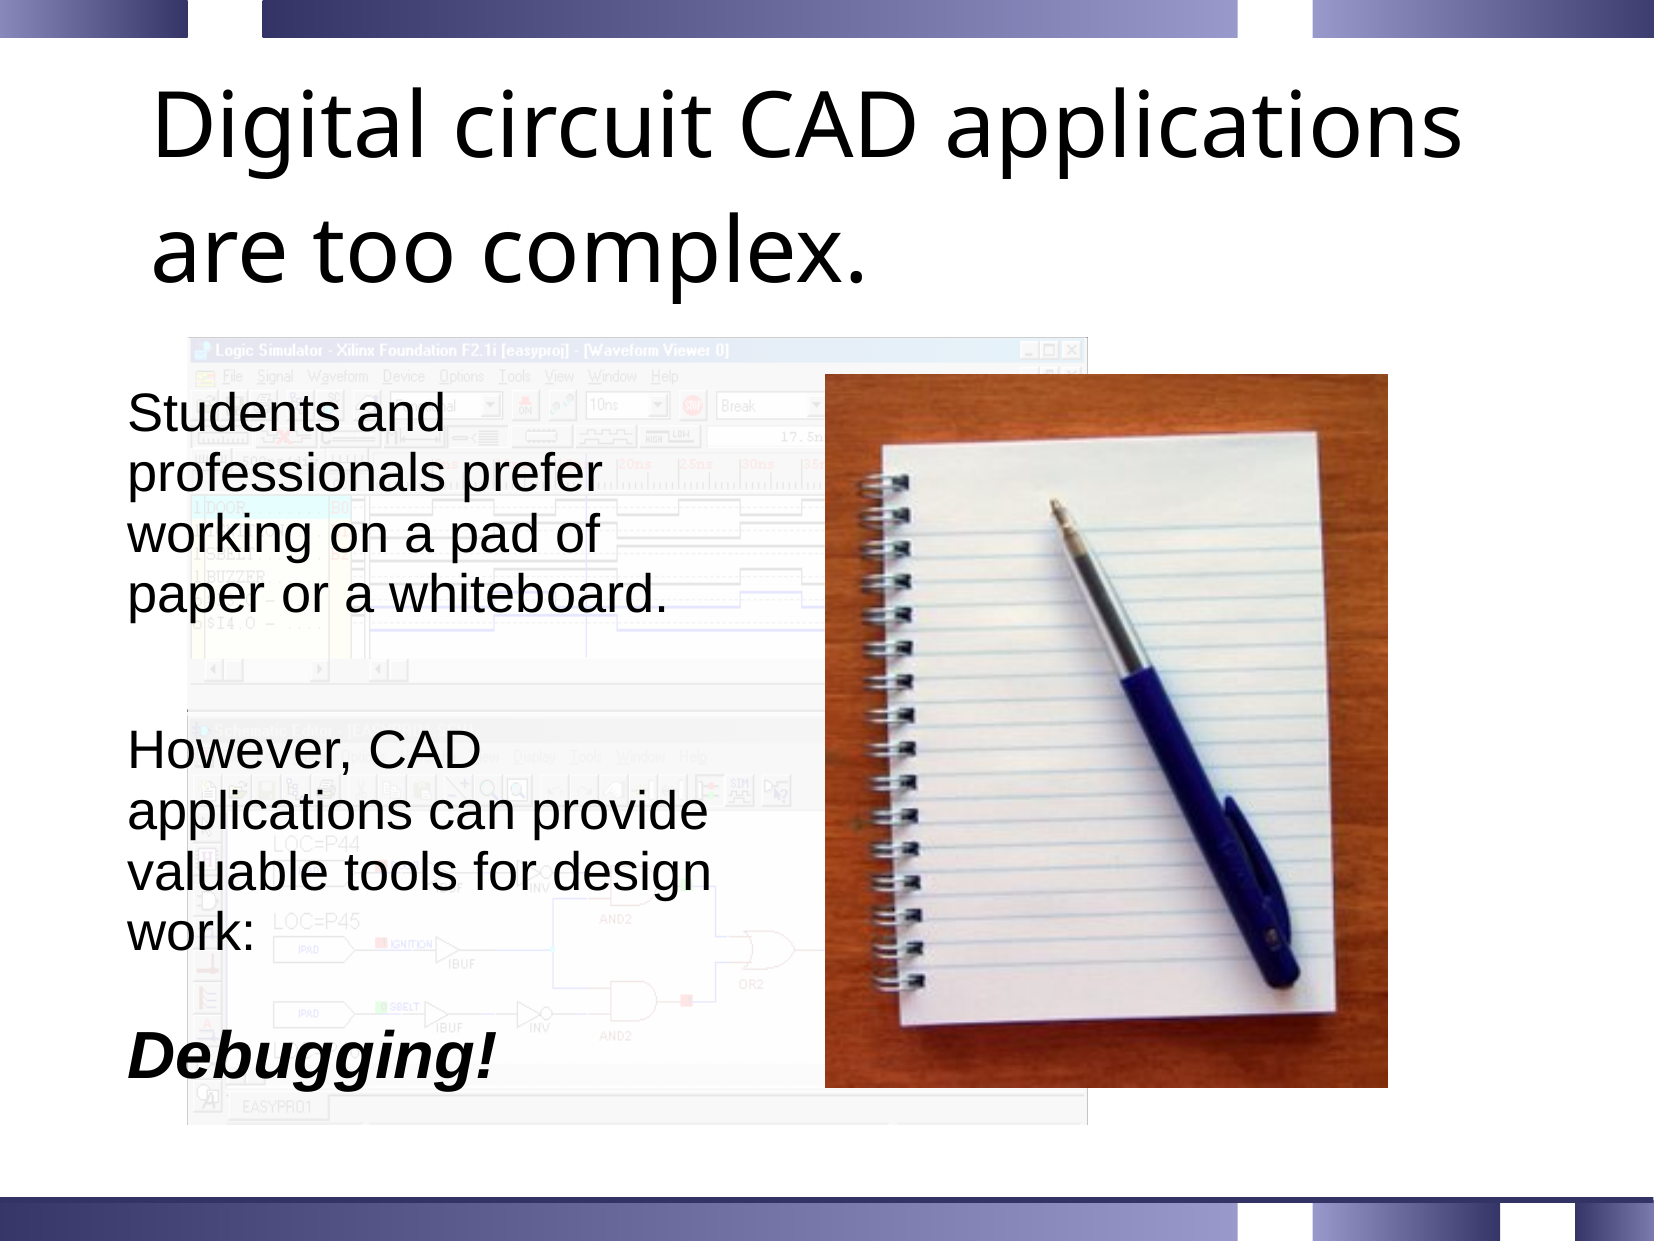

# Digital circuit CAD applications are too complex.
Students and professionals prefer working on a pad of paper or a whiteboard.
However, CAD applications can provide valuable tools for design work:
Debugging!